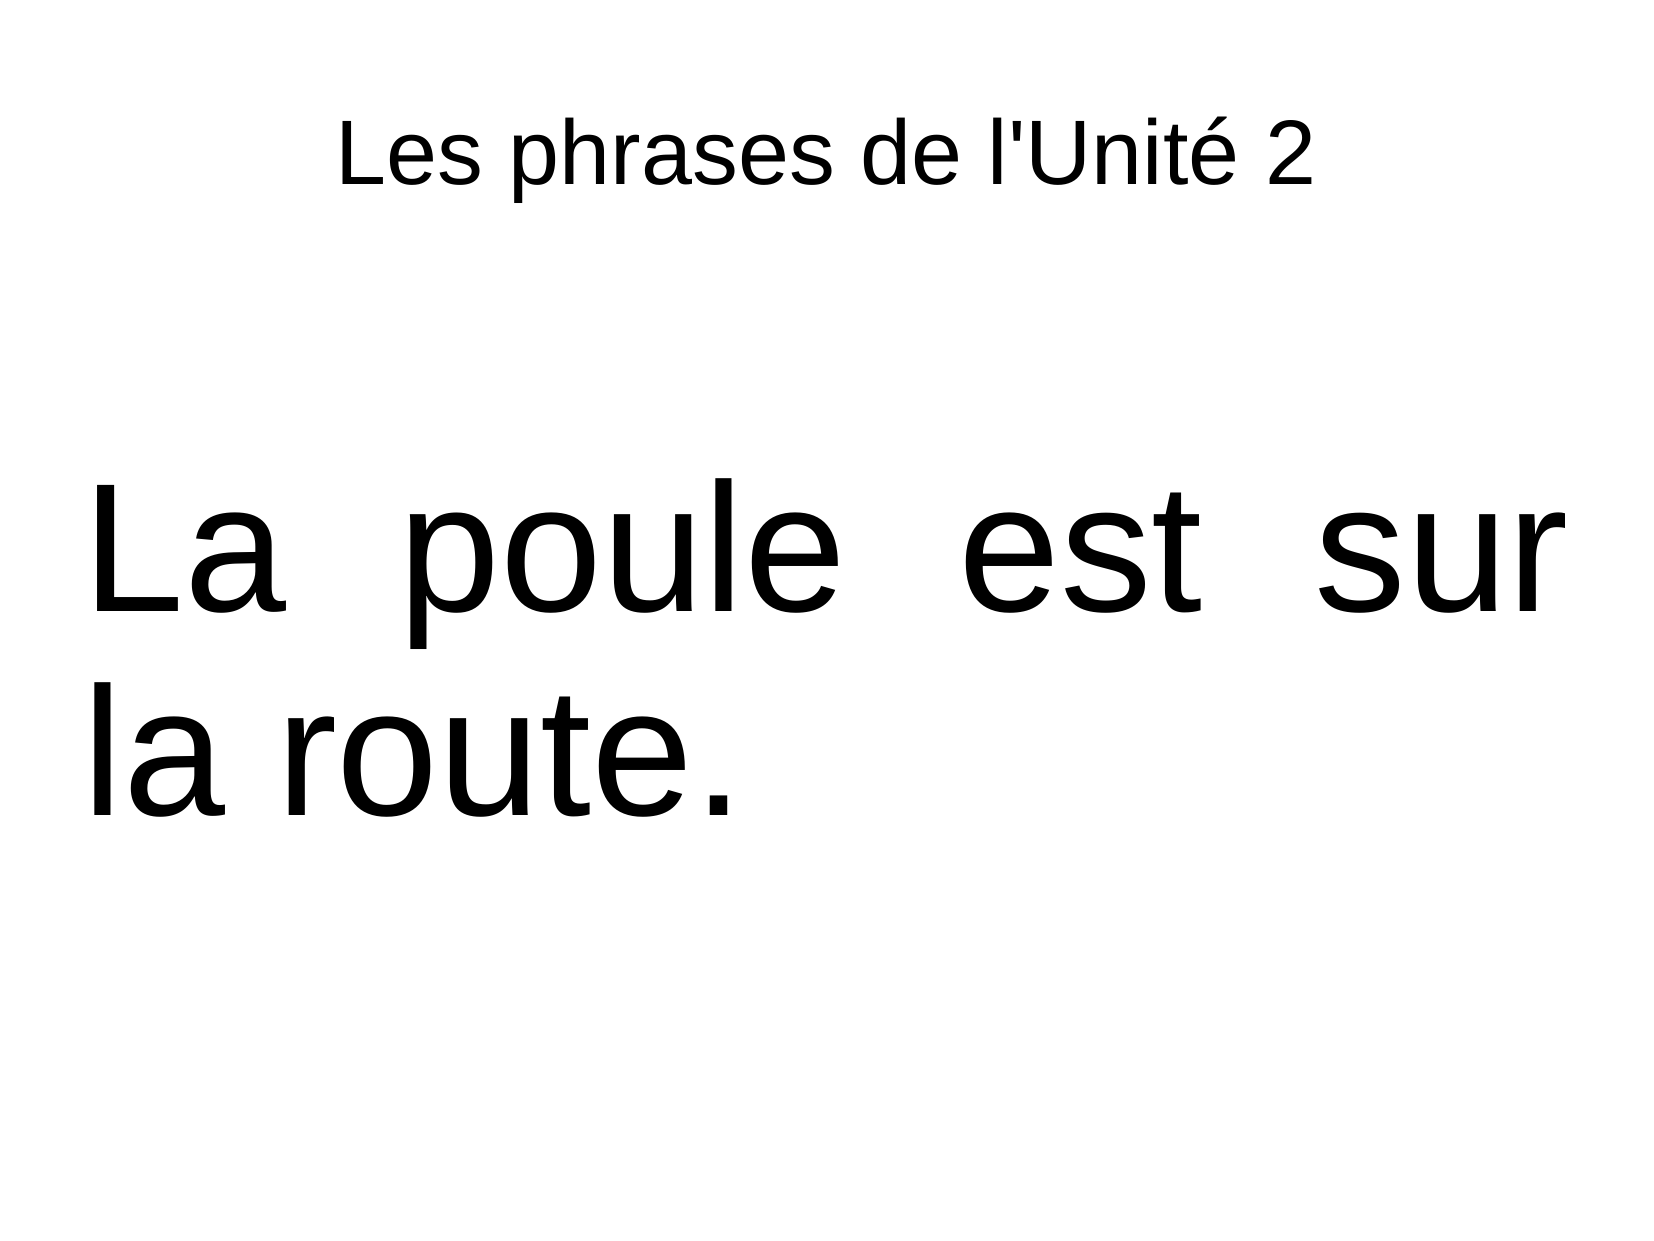

# Les phrases de l'Unité 2
La poule est sur la route.